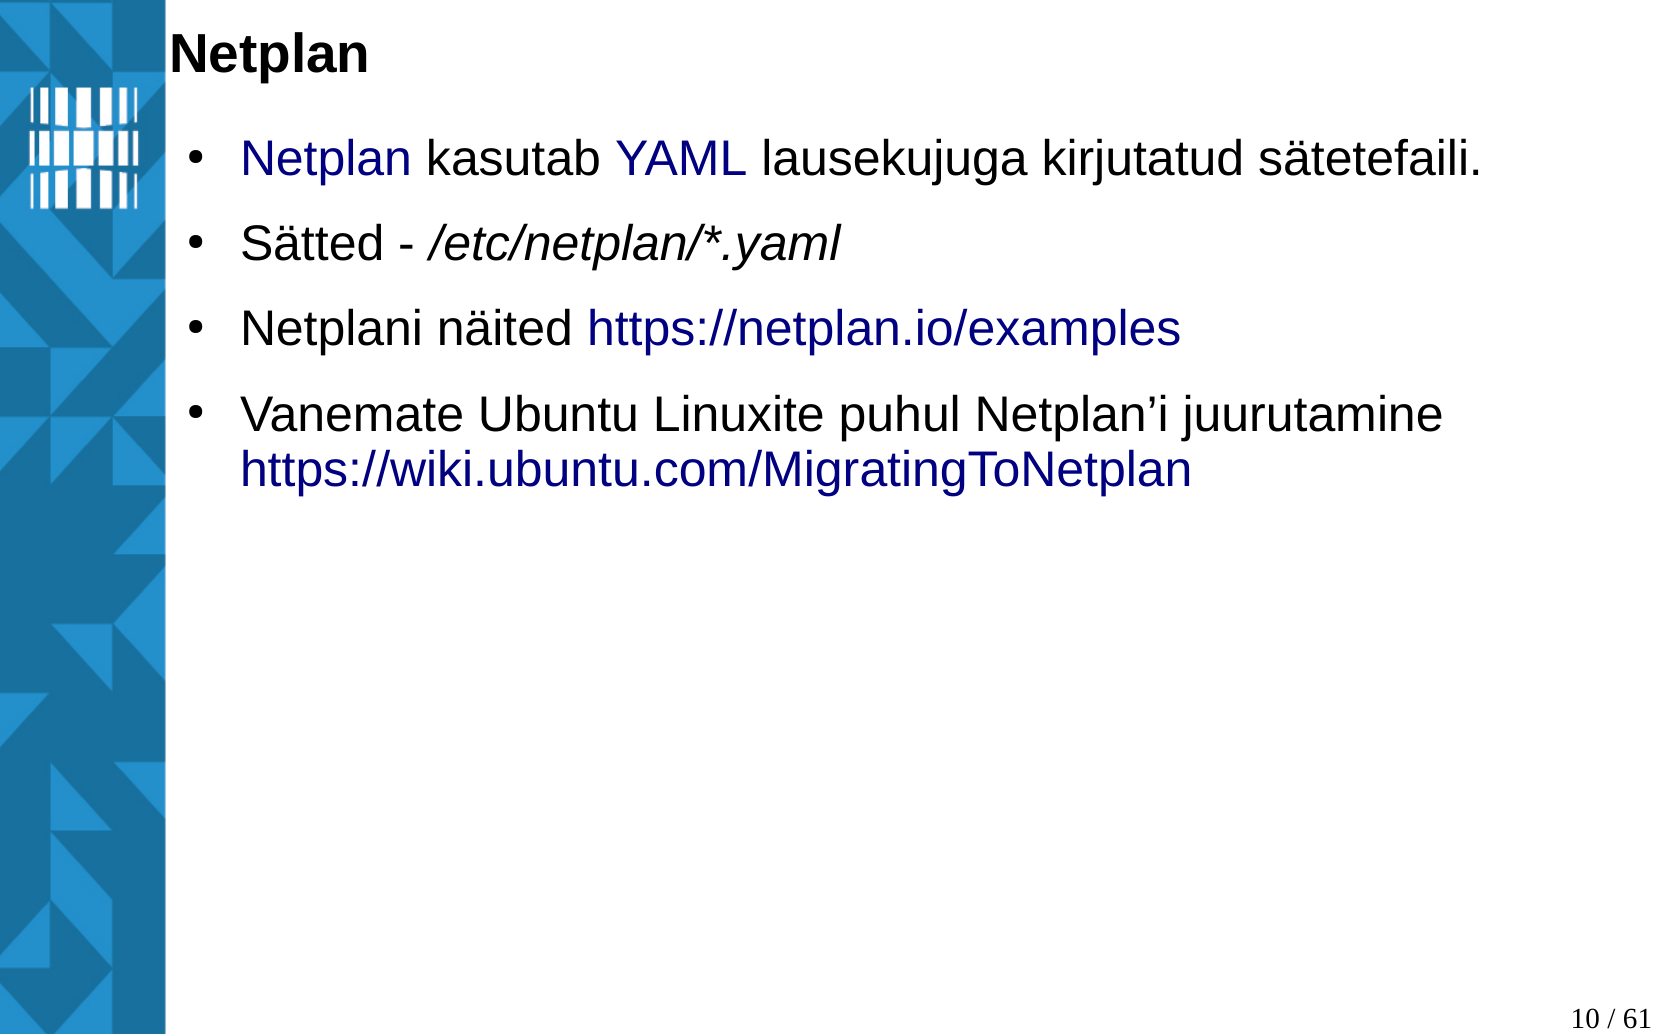

# Netplan
Netplan kasutab YAML lausekujuga kirjutatud sätetefaili.
Sätted - /etc/netplan/*.yaml
Netplani näited https://netplan.io/examples
Vanemate Ubuntu Linuxite puhul Netplan’i juurutamine https://wiki.ubuntu.com/MigratingToNetplan
10